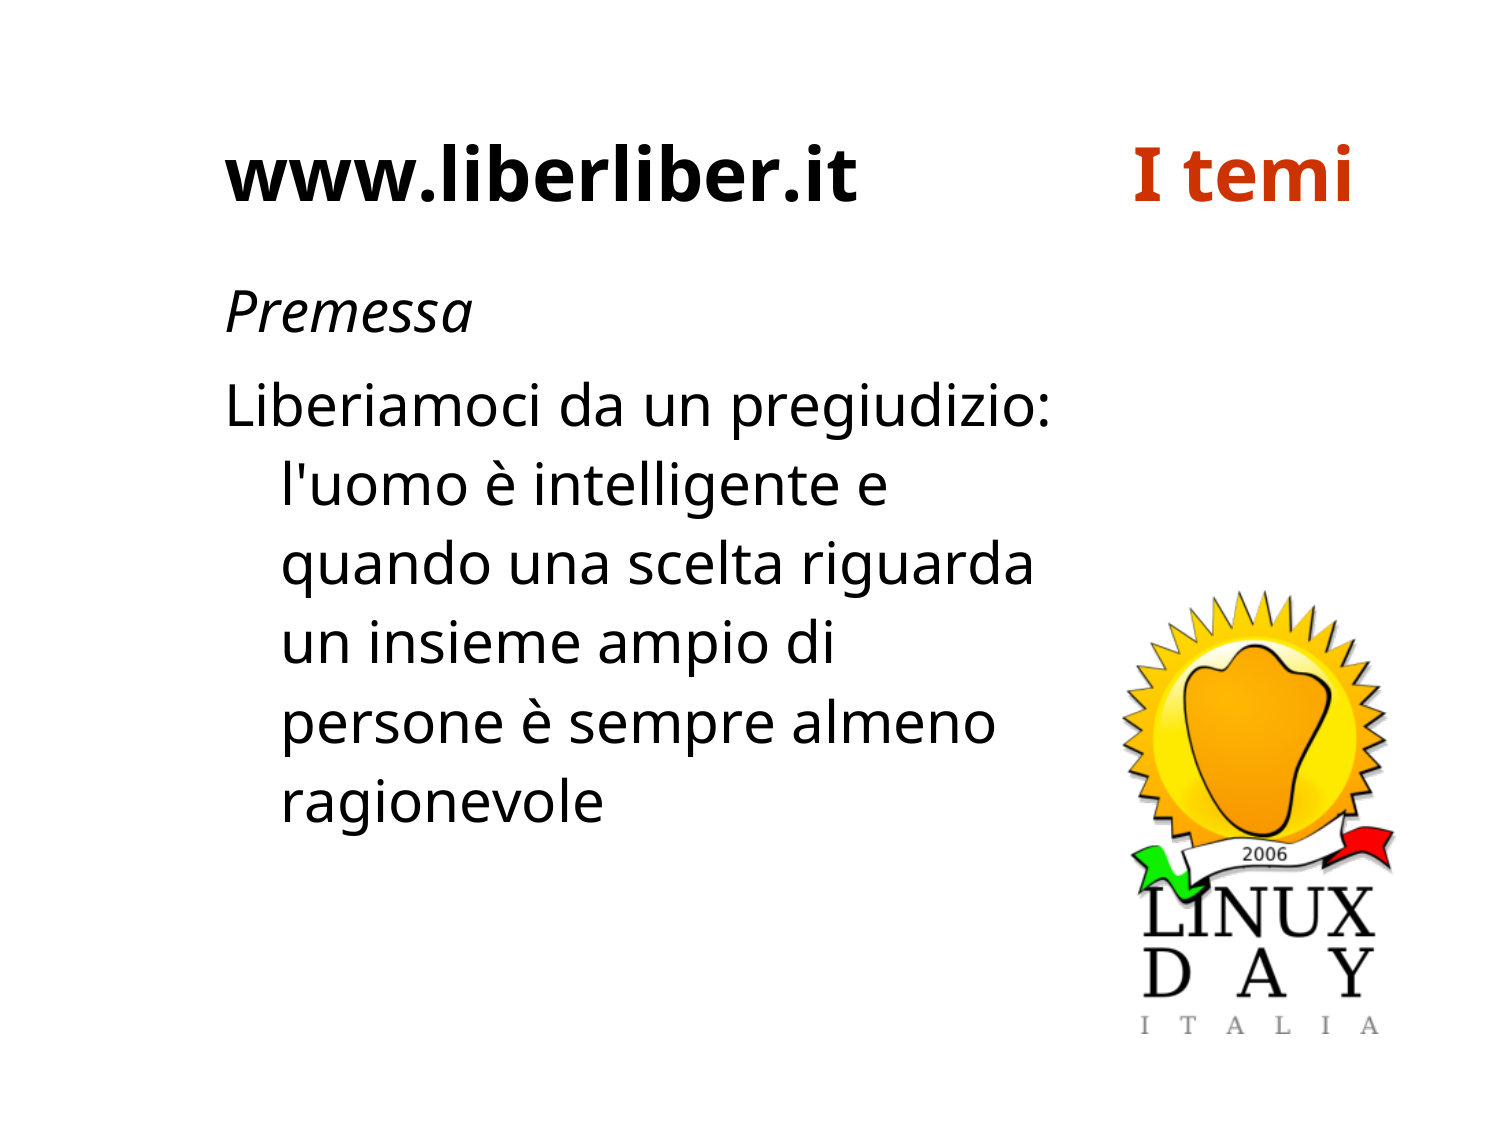

# www.liberliber.it	I temi
Premessa
Liberiamoci da un pregiudizio: l'uomo è intelligente e quando una scelta riguarda un insieme ampio di persone è sempre almeno ragionevole